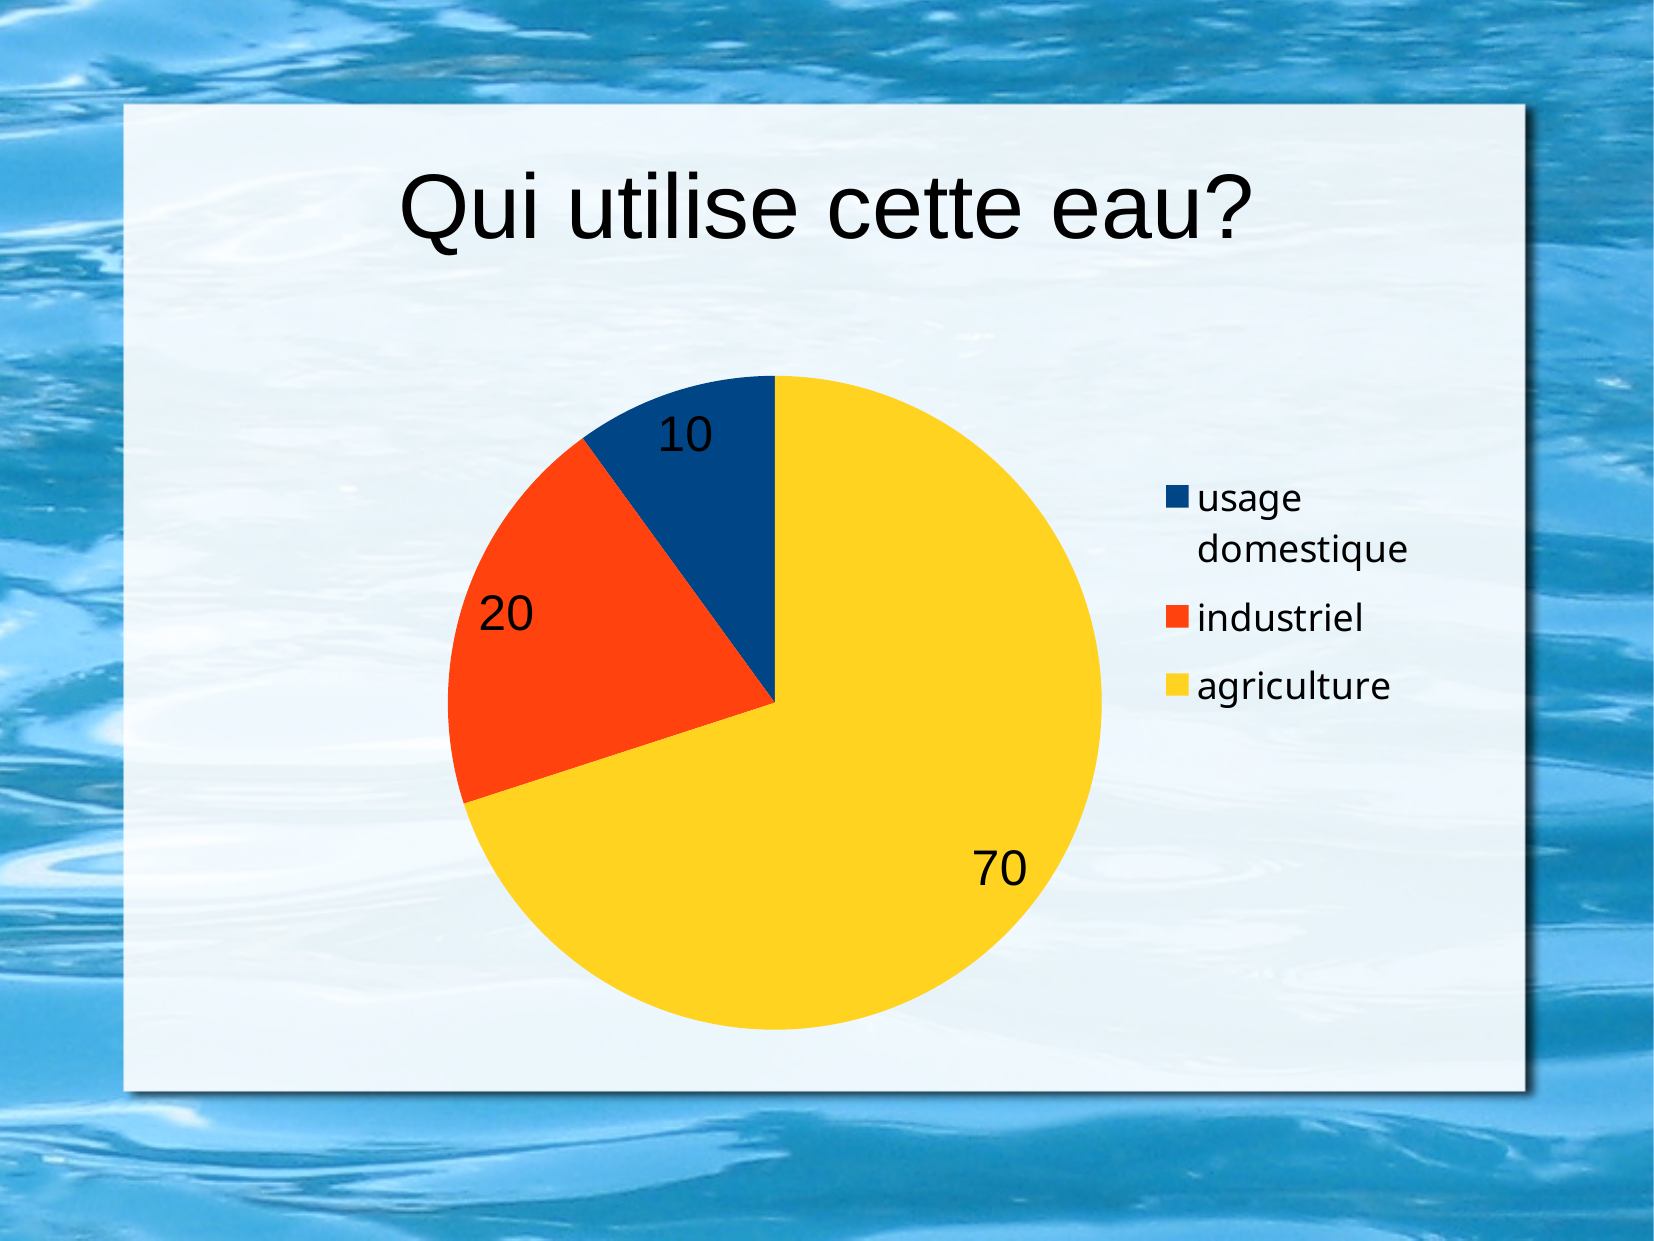

# Qui utilise cette eau?
### Chart
| Category | 1 colonne |
|---|---|
| usage domestique | 10.0 |
| industriel | 20.0 |
| agriculture | 70.0 |